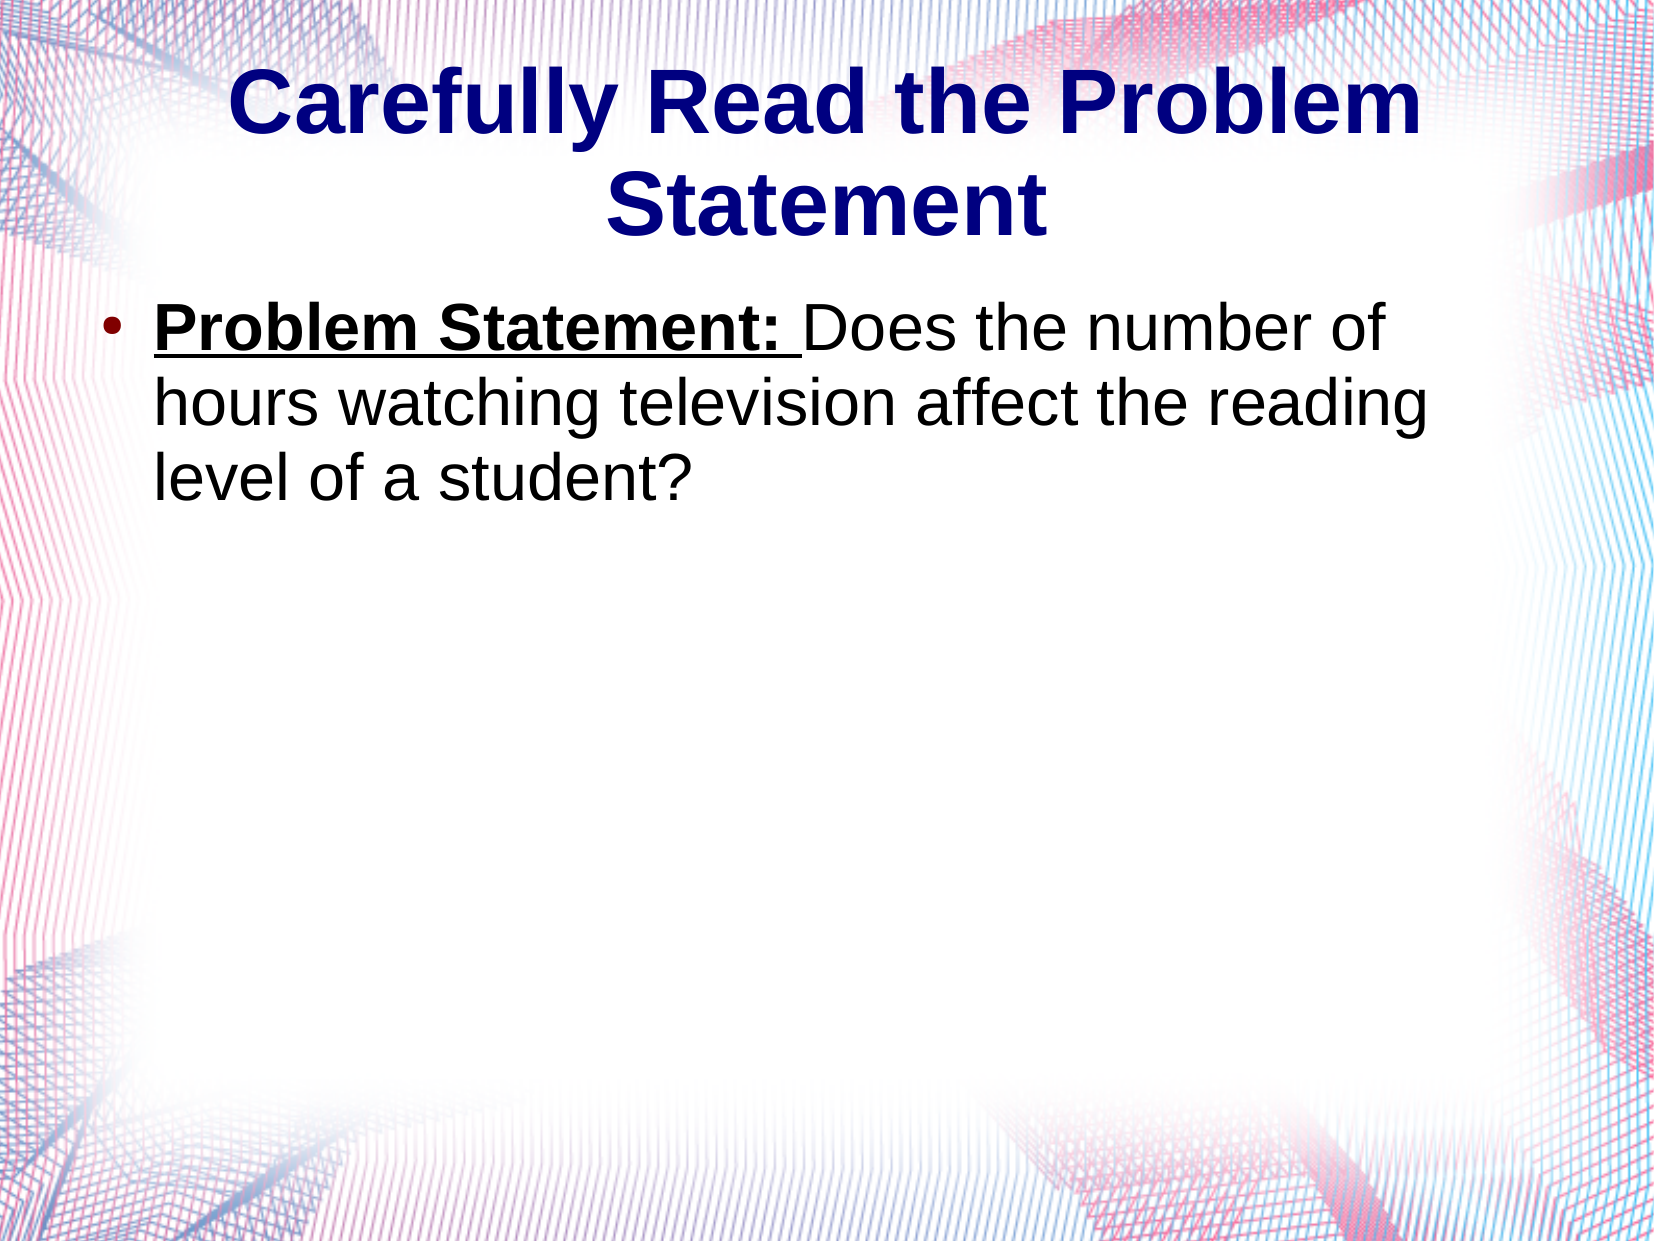

# Carefully Read the Problem Statement
Problem Statement: Does the number of hours watching television affect the reading level of a student?